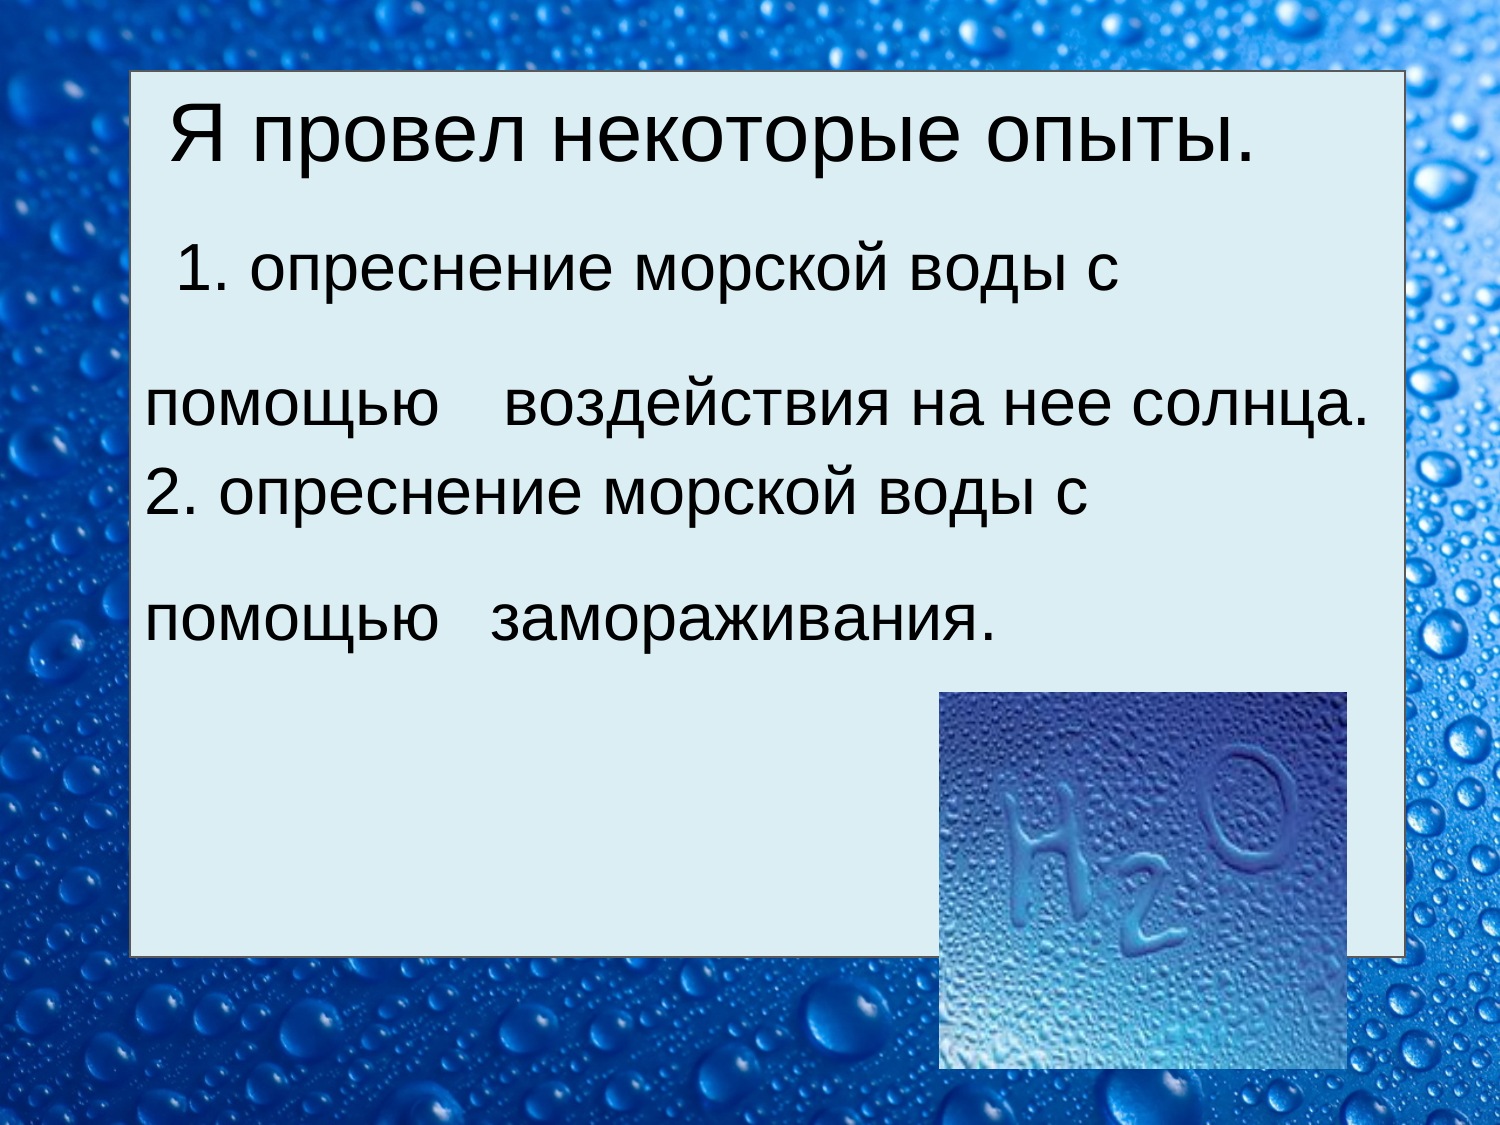

Я провел некоторые опыты.
 1. опреснение морской воды с помощью воздействия на нее солнца.
2. опреснение морской воды с помощью замораживания.